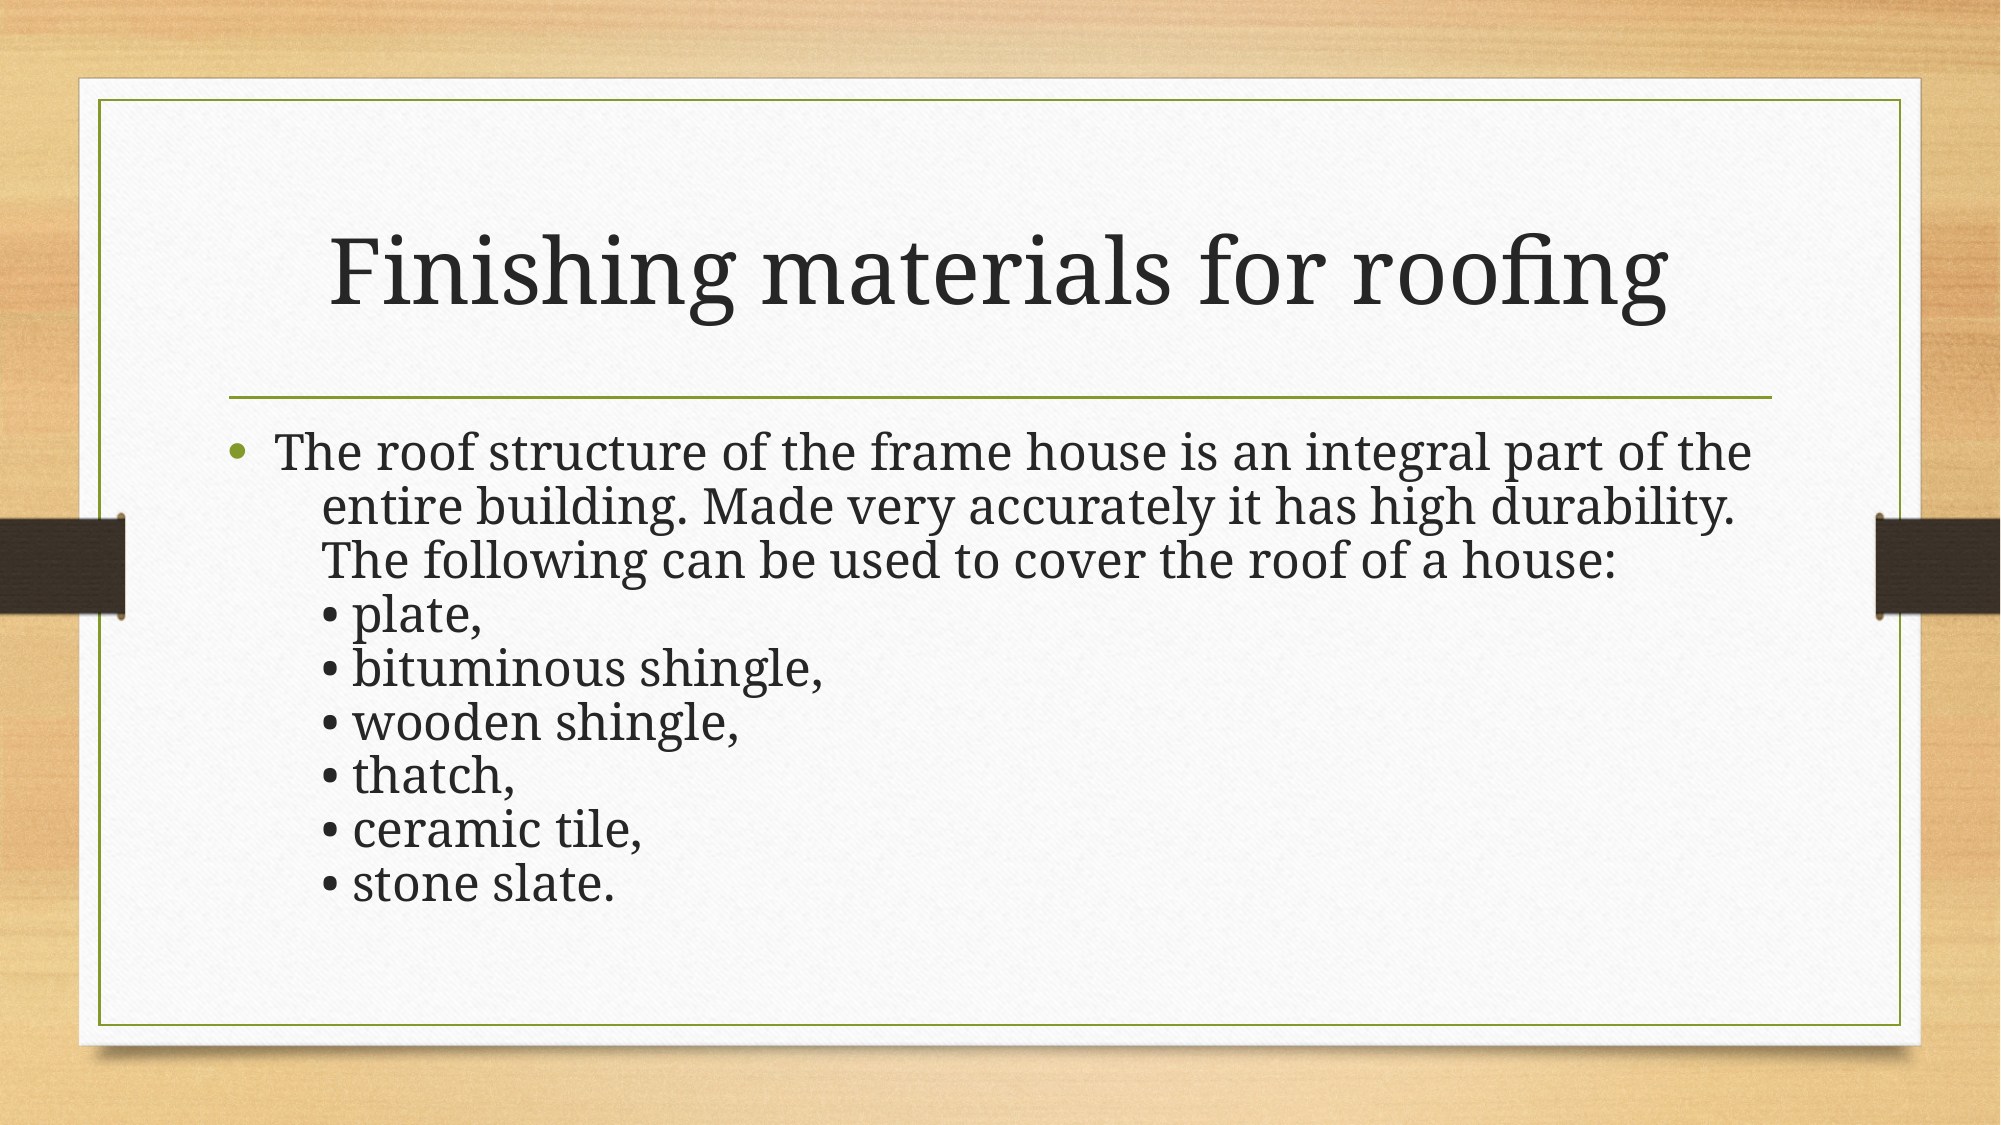

# Finishing materials for roofing
The roof structure of the frame house is an integral part of the entire building. Made very accurately it has high durability. The following can be used to cover the roof of a house:
• plate,
• bituminous shingle,
• wooden shingle,
• thatch,
• ceramic tile,
• stone slate.